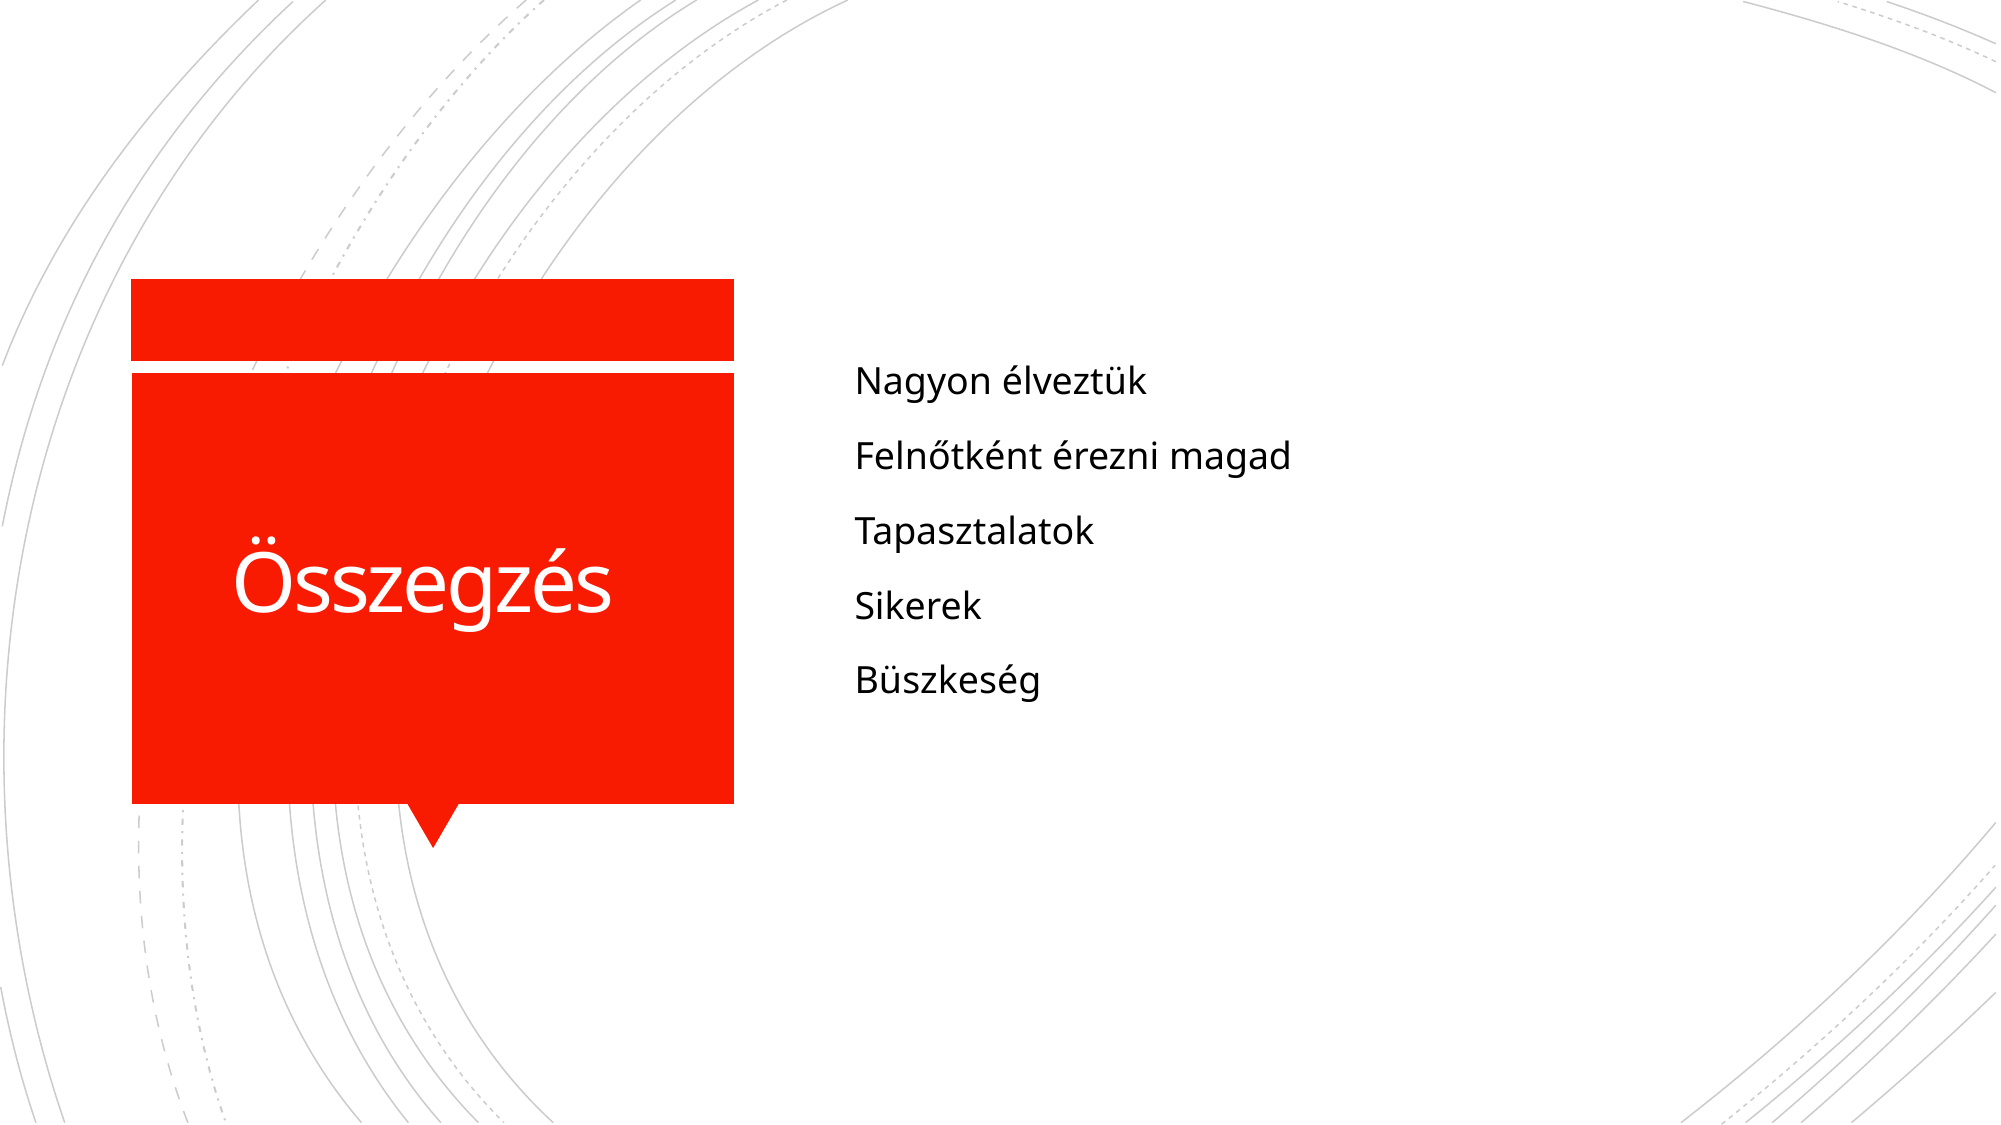

Nagyon élveztük
Felnőtként érezni magad
Tapasztalatok
Sikerek
Büszkeség
# Összegzés